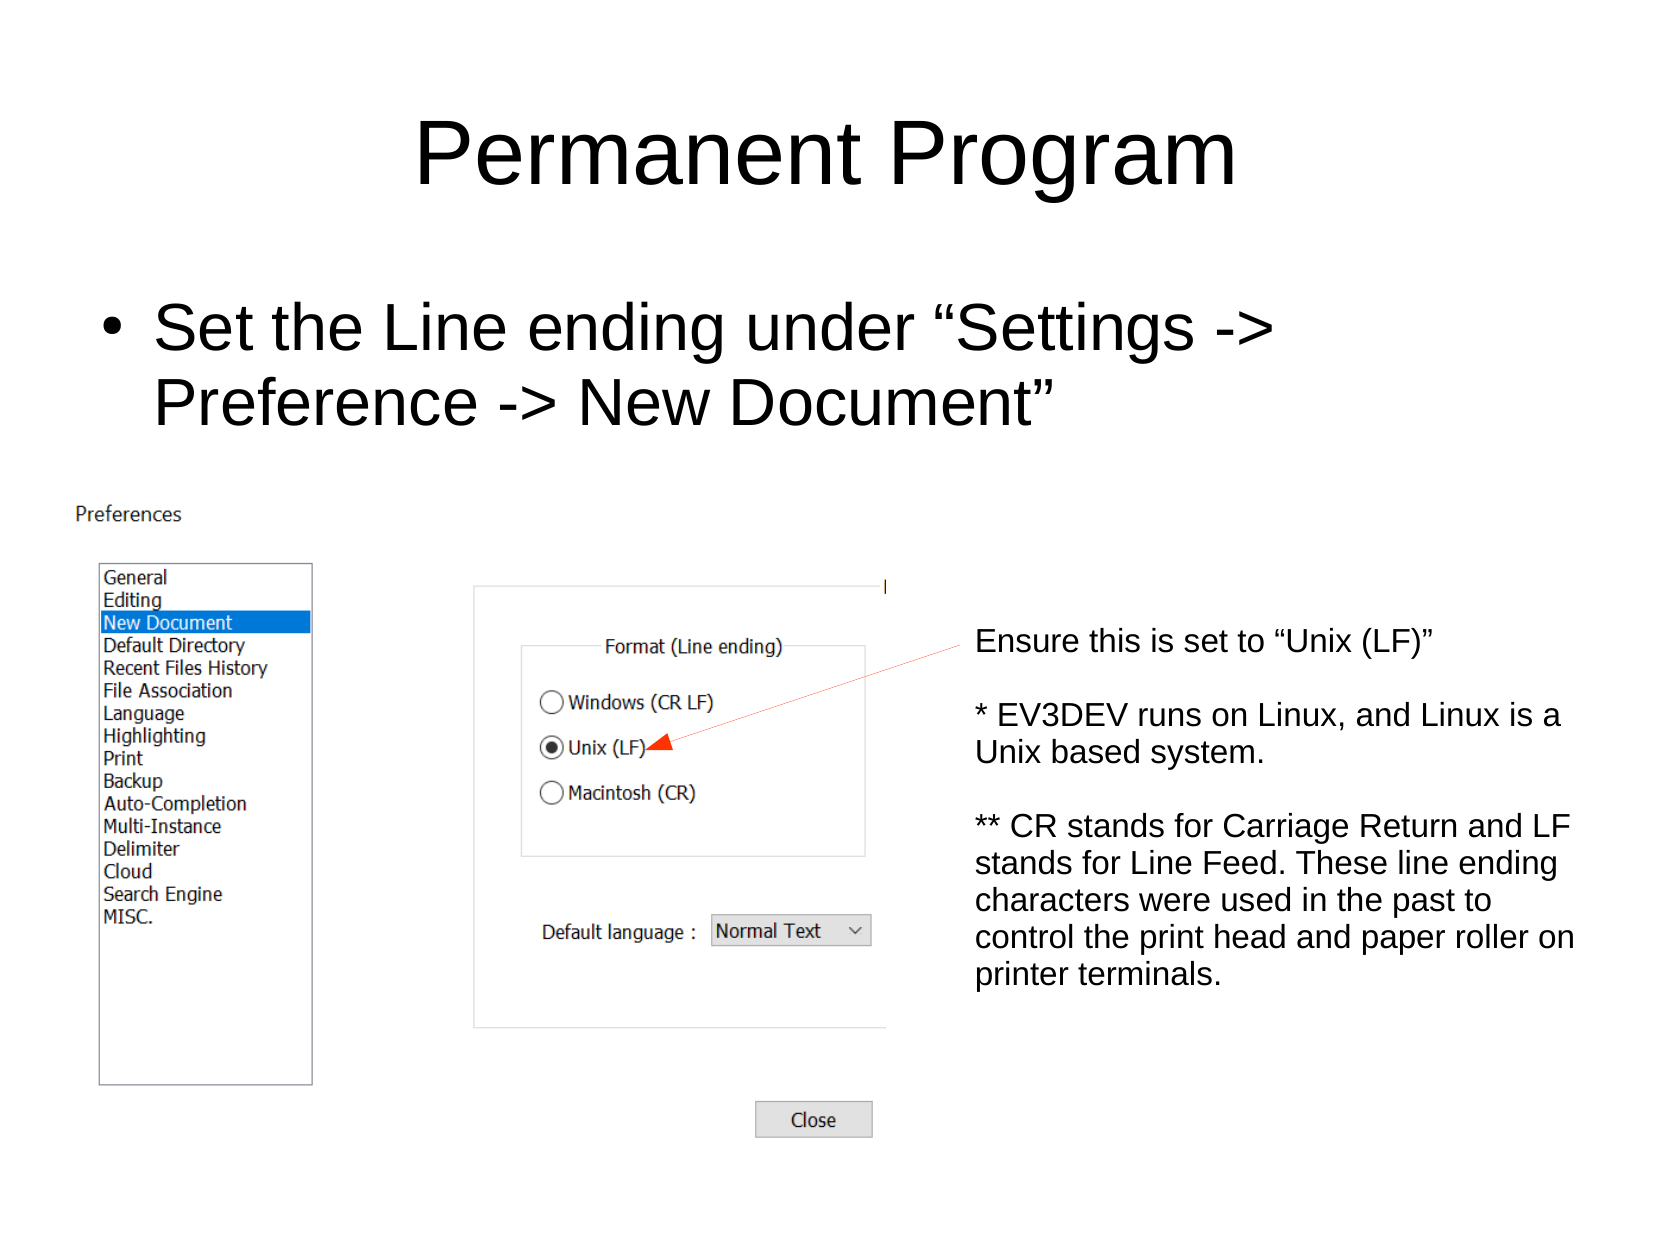

# Permanent Program
Set the Line ending under “Settings -> Preference -> New Document”
Ensure this is set to “Unix (LF)”
* EV3DEV runs on Linux, and Linux is a Unix based system.
** CR stands for Carriage Return and LF stands for Line Feed. These line ending characters were used in the past to control the print head and paper roller on printer terminals.